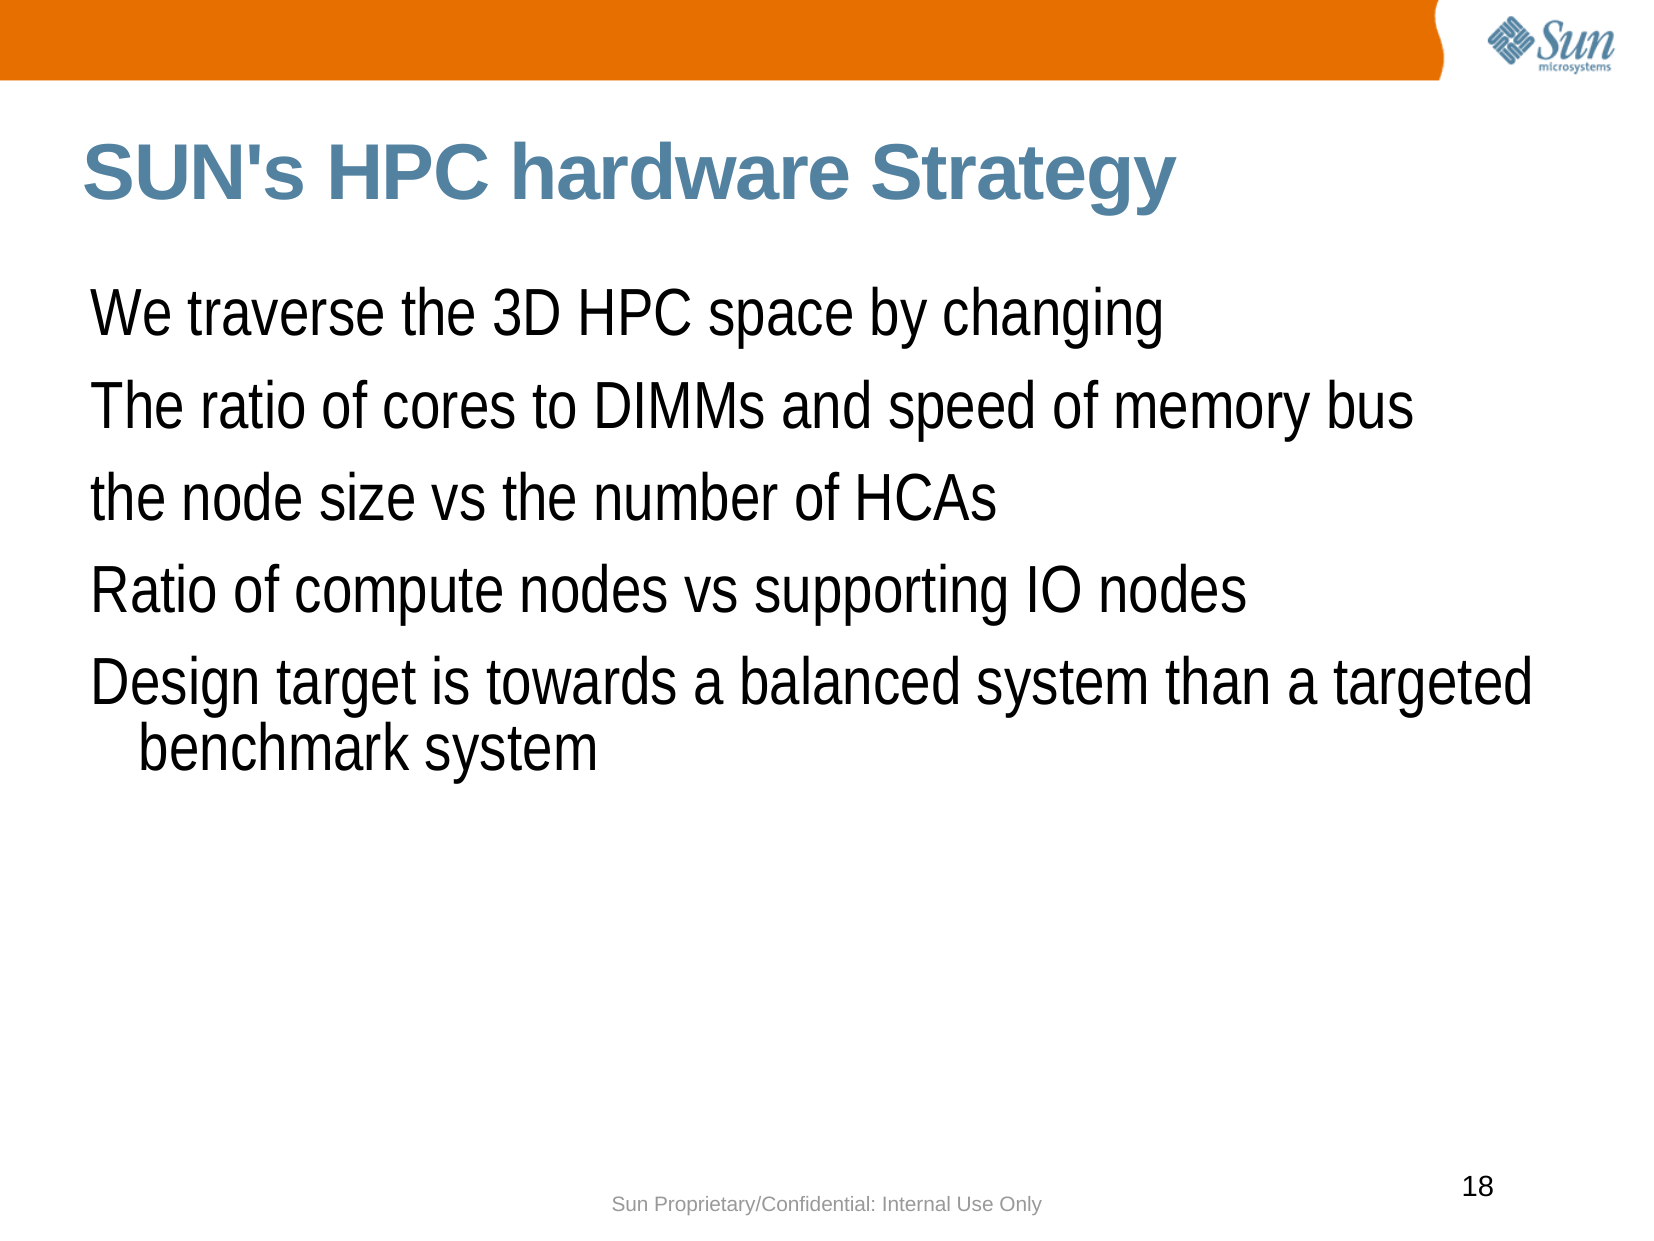

# SUN's HPC hardware Strategy
We traverse the 3D HPC space by changing
The ratio of cores to DIMMs and speed of memory bus
the node size vs the number of HCAs
Ratio of compute nodes vs supporting IO nodes
Design target is towards a balanced system than a targeted benchmark system